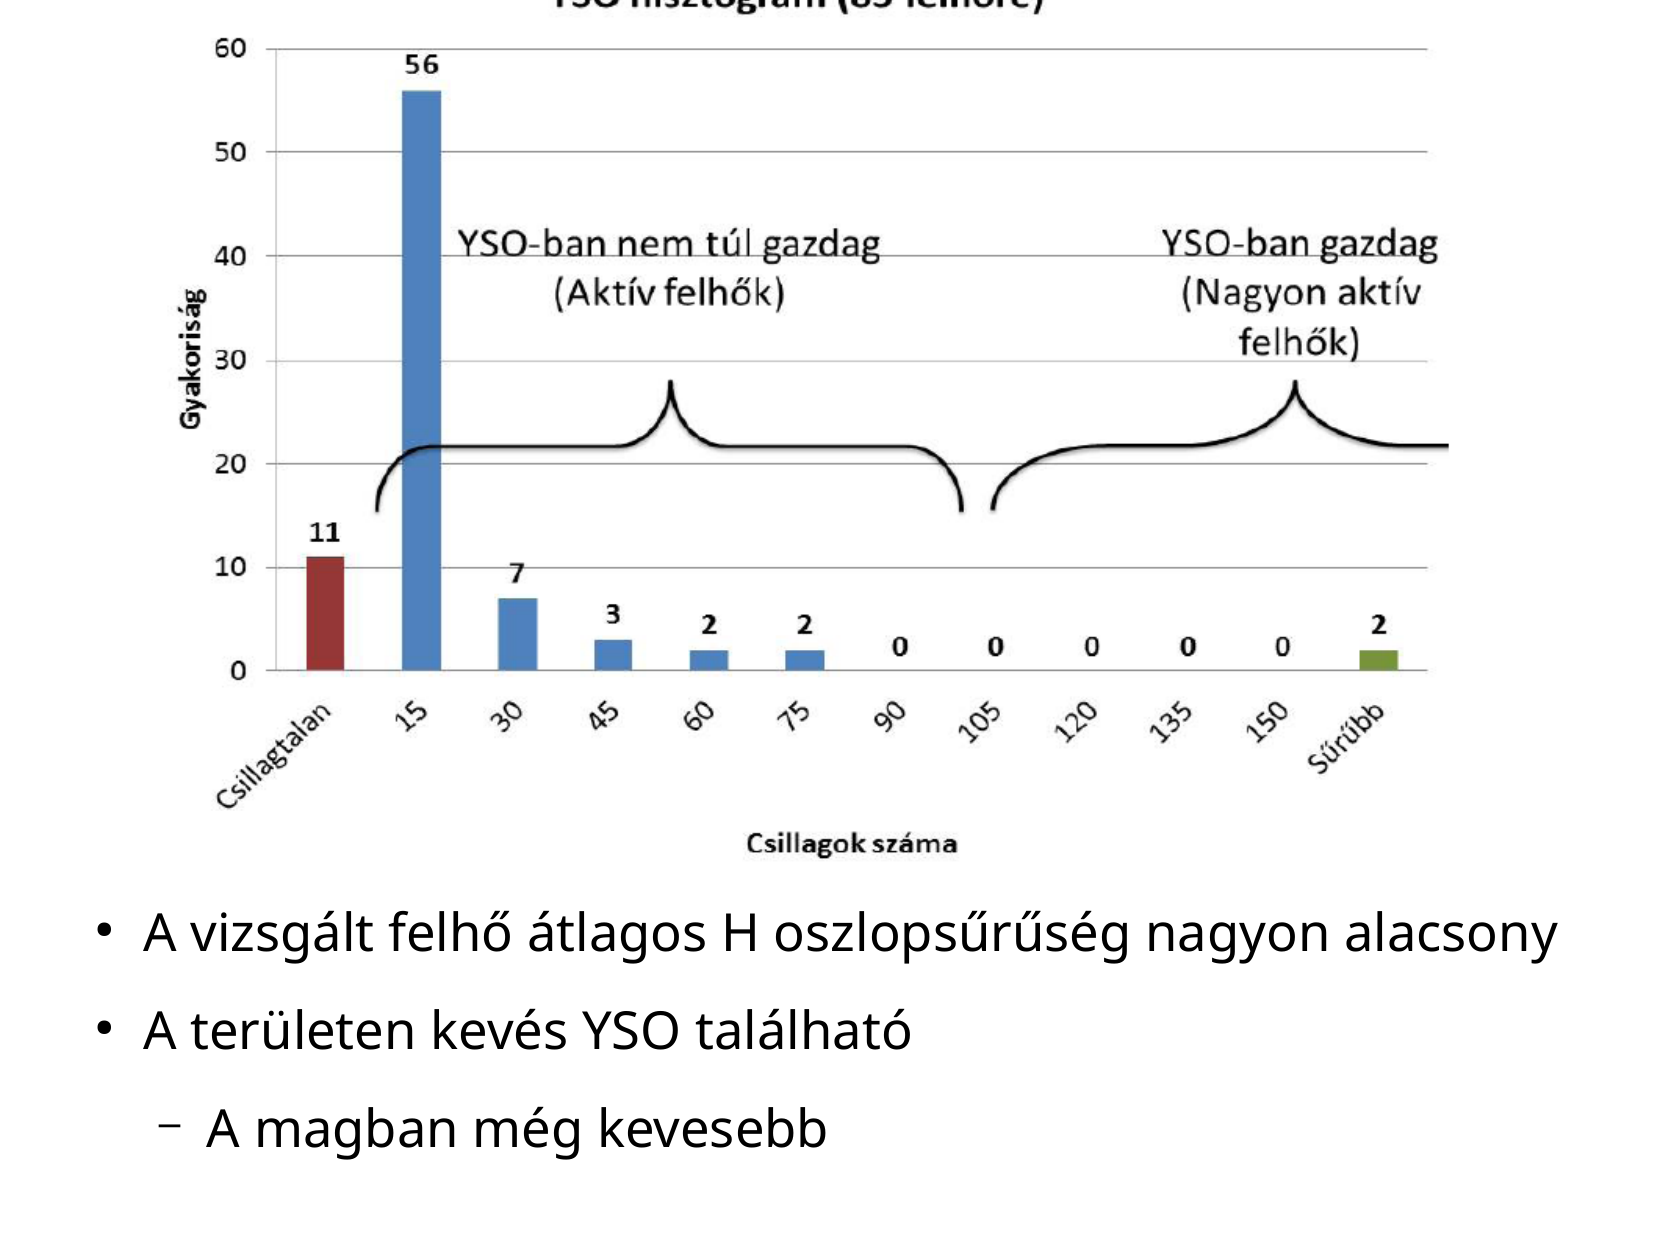

# A vizsgált felhő átlagos H oszlopsűrűség nagyon alacsony
A területen kevés YSO található
A magban még kevesebb